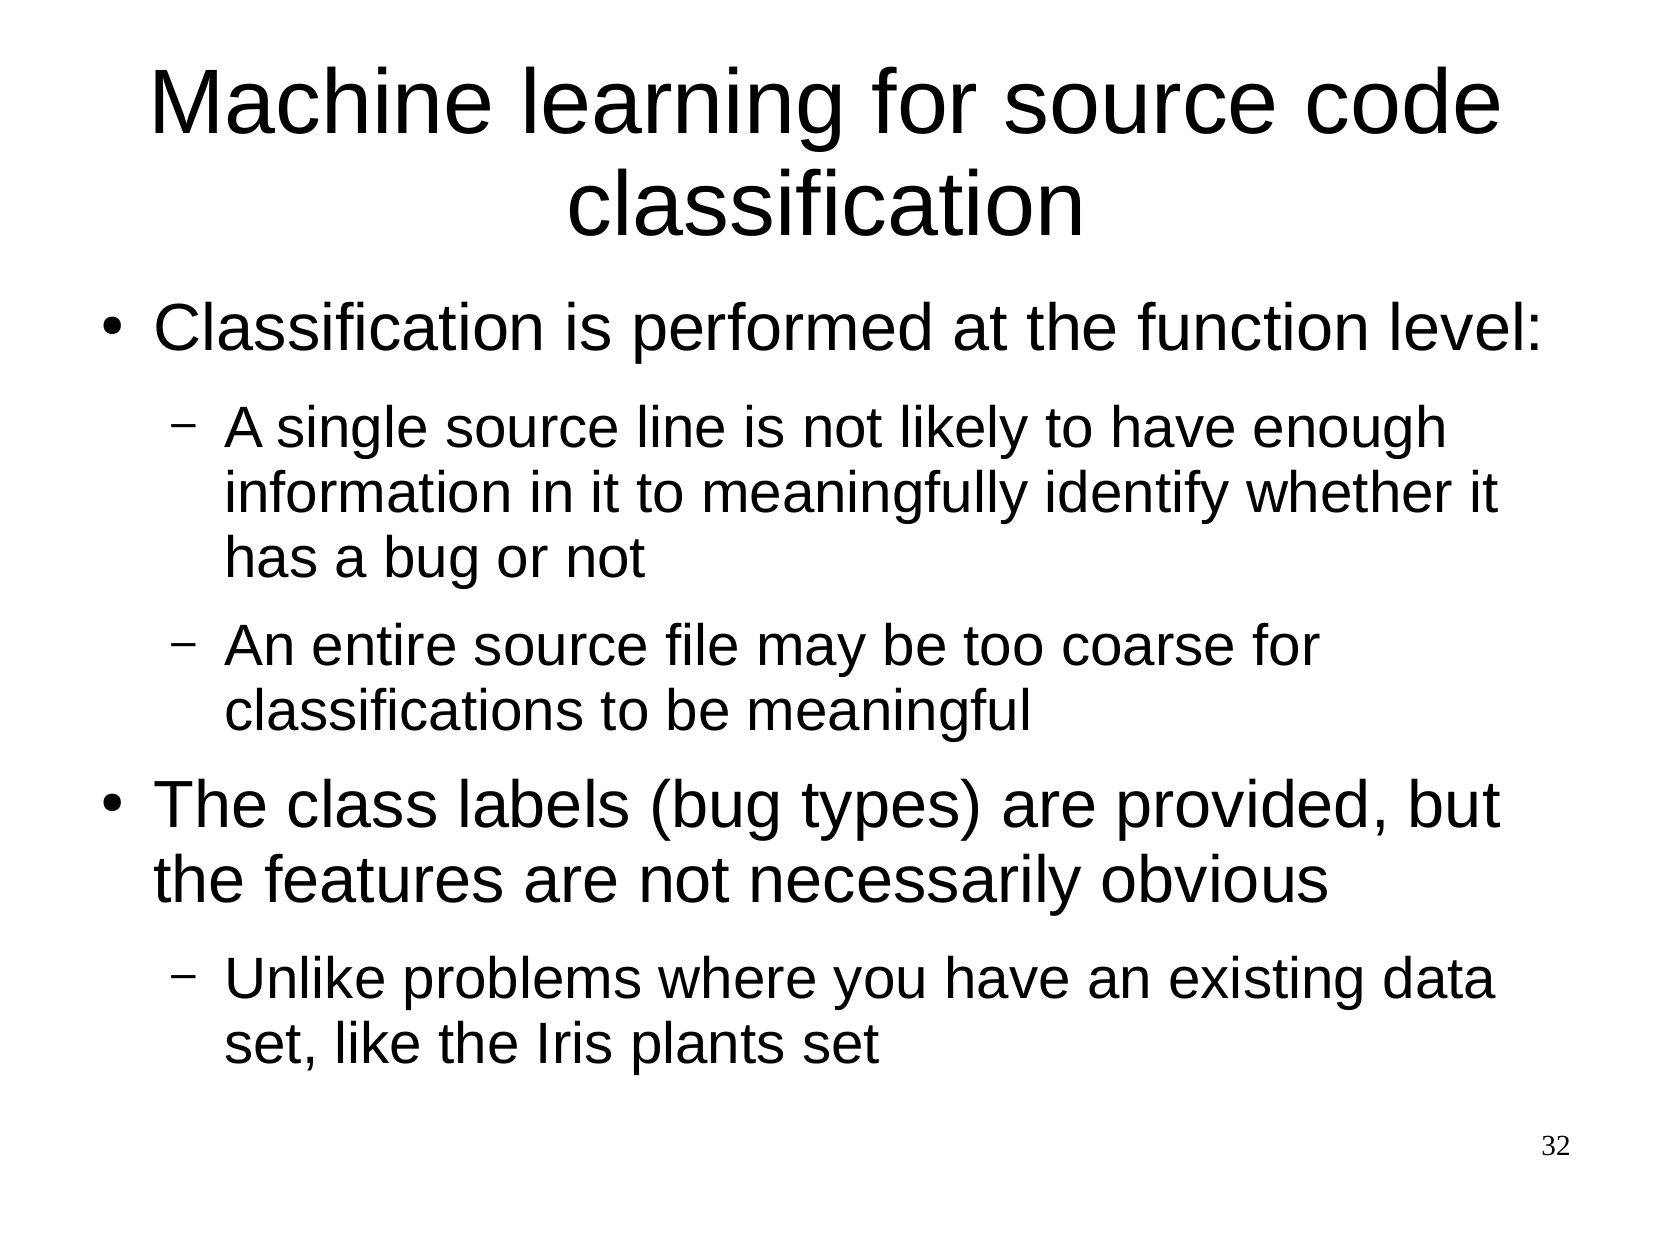

# Machine learning for source code classification
Classification is performed at the function level:
A single source line is not likely to have enough information in it to meaningfully identify whether it has a bug or not
An entire source file may be too coarse for classifications to be meaningful
The class labels (bug types) are provided, but the features are not necessarily obvious
Unlike problems where you have an existing data set, like the Iris plants set
32